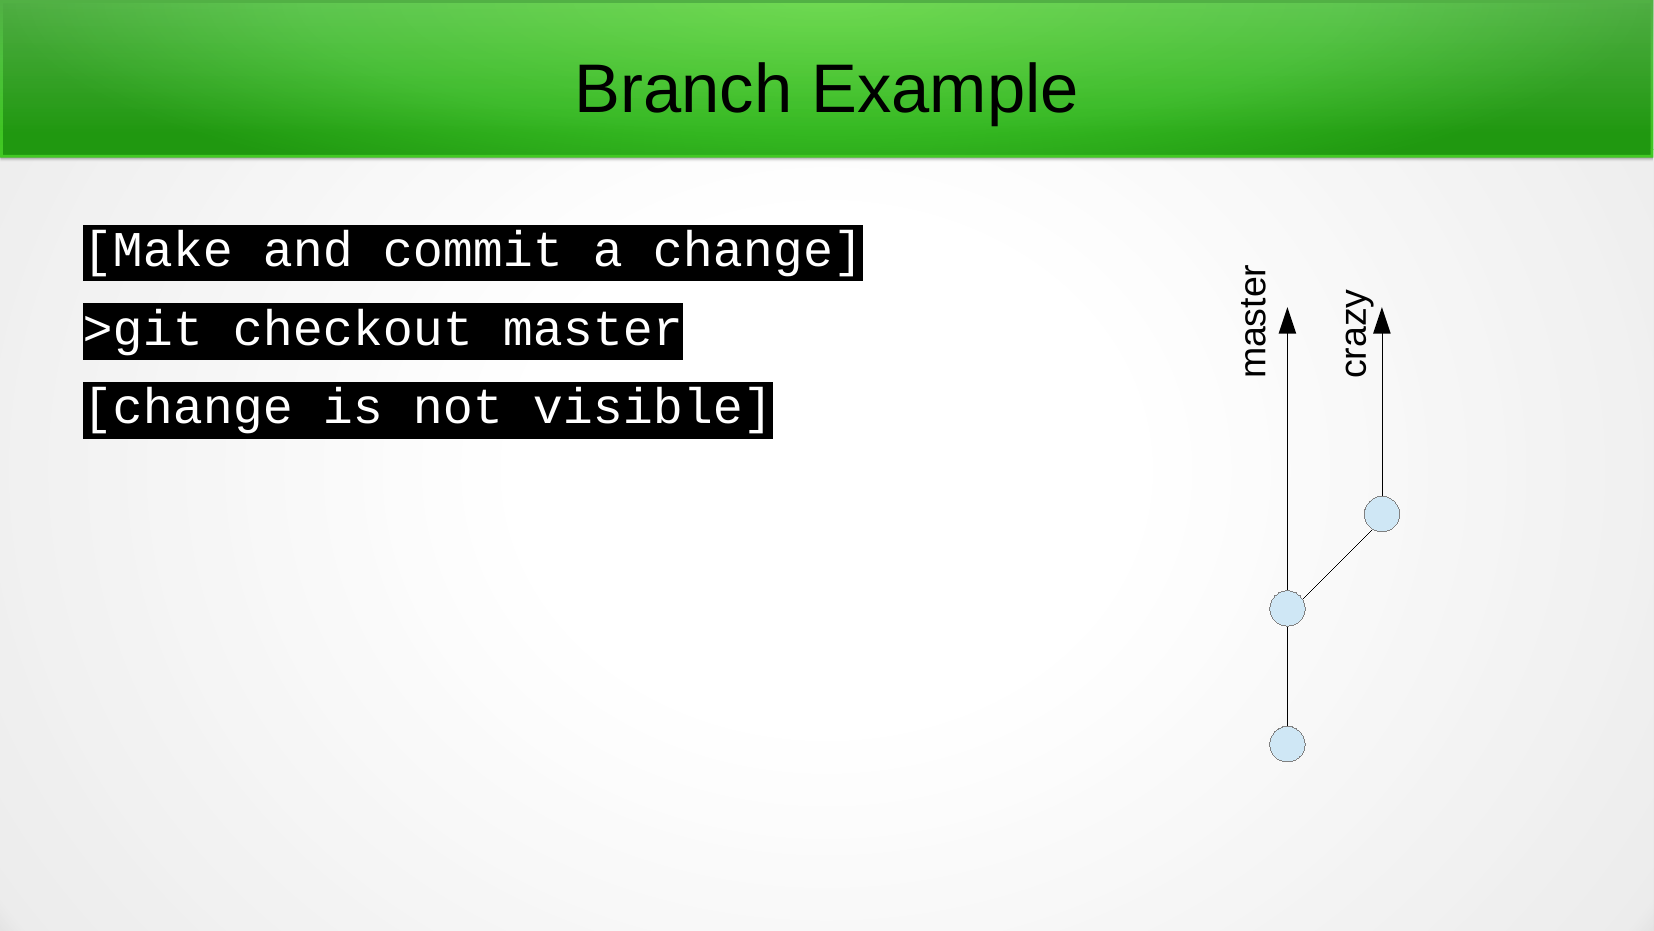

# Branch Example
[Make and commit a change]
>git checkout master
[change is not visible]
master
crazy